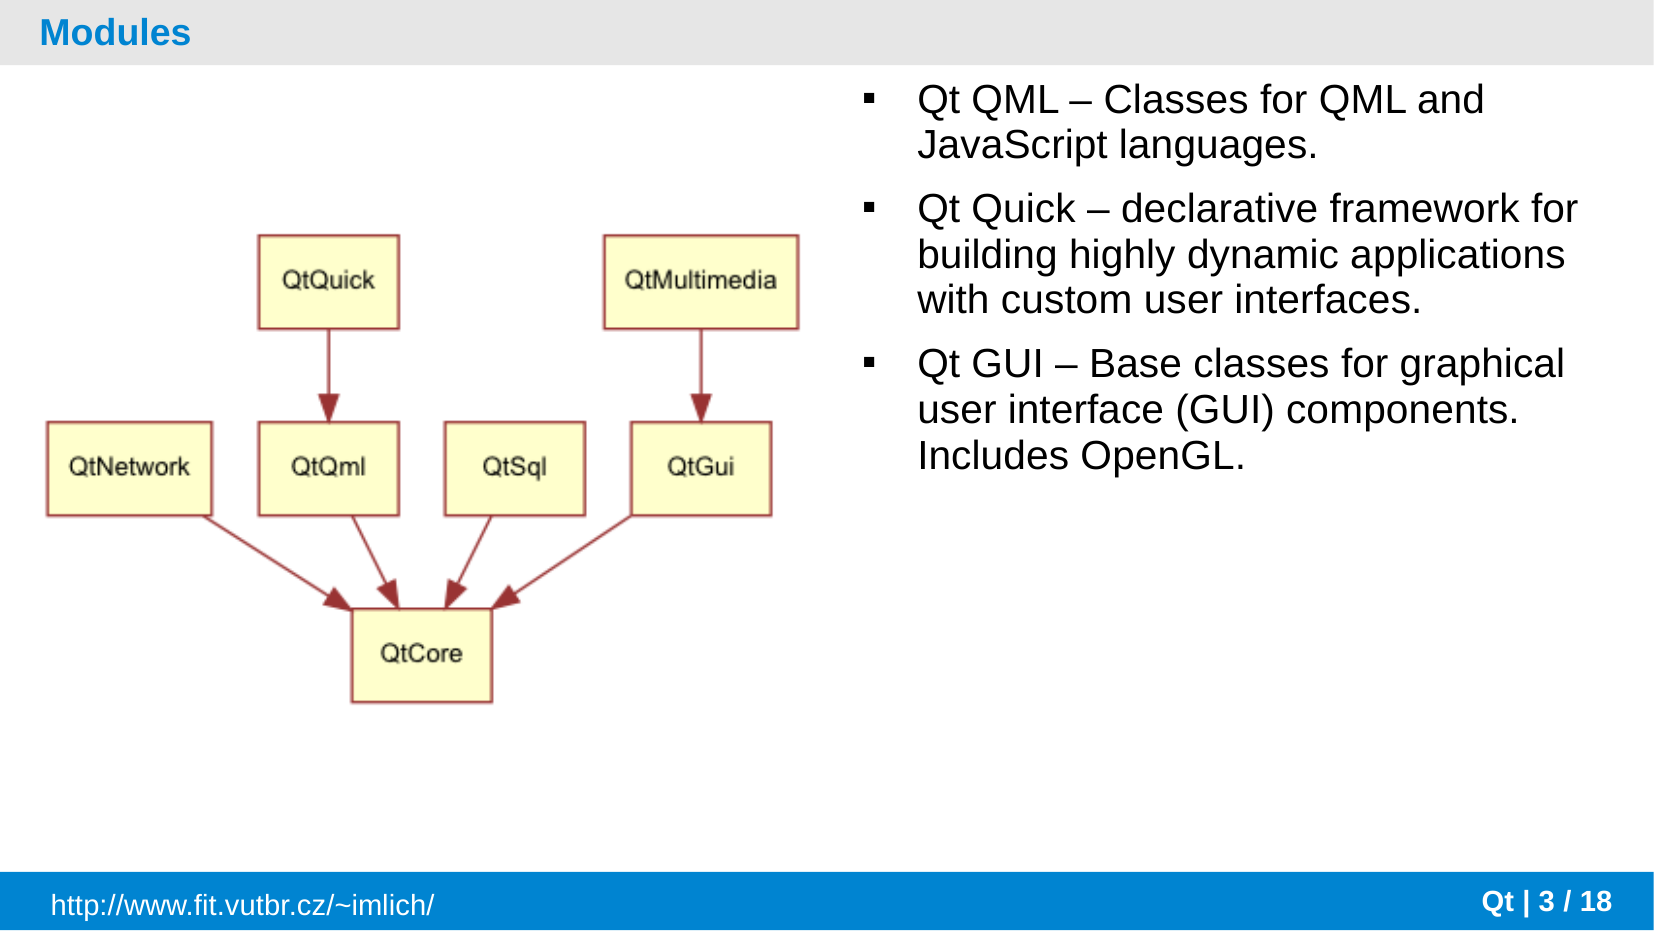

# Modules
Qt QML – Classes for QML and JavaScript languages.
Qt Quick – declarative framework for building highly dynamic applications with custom user interfaces.
Qt GUI – Base classes for graphical user interface (GUI) components. Includes OpenGL.